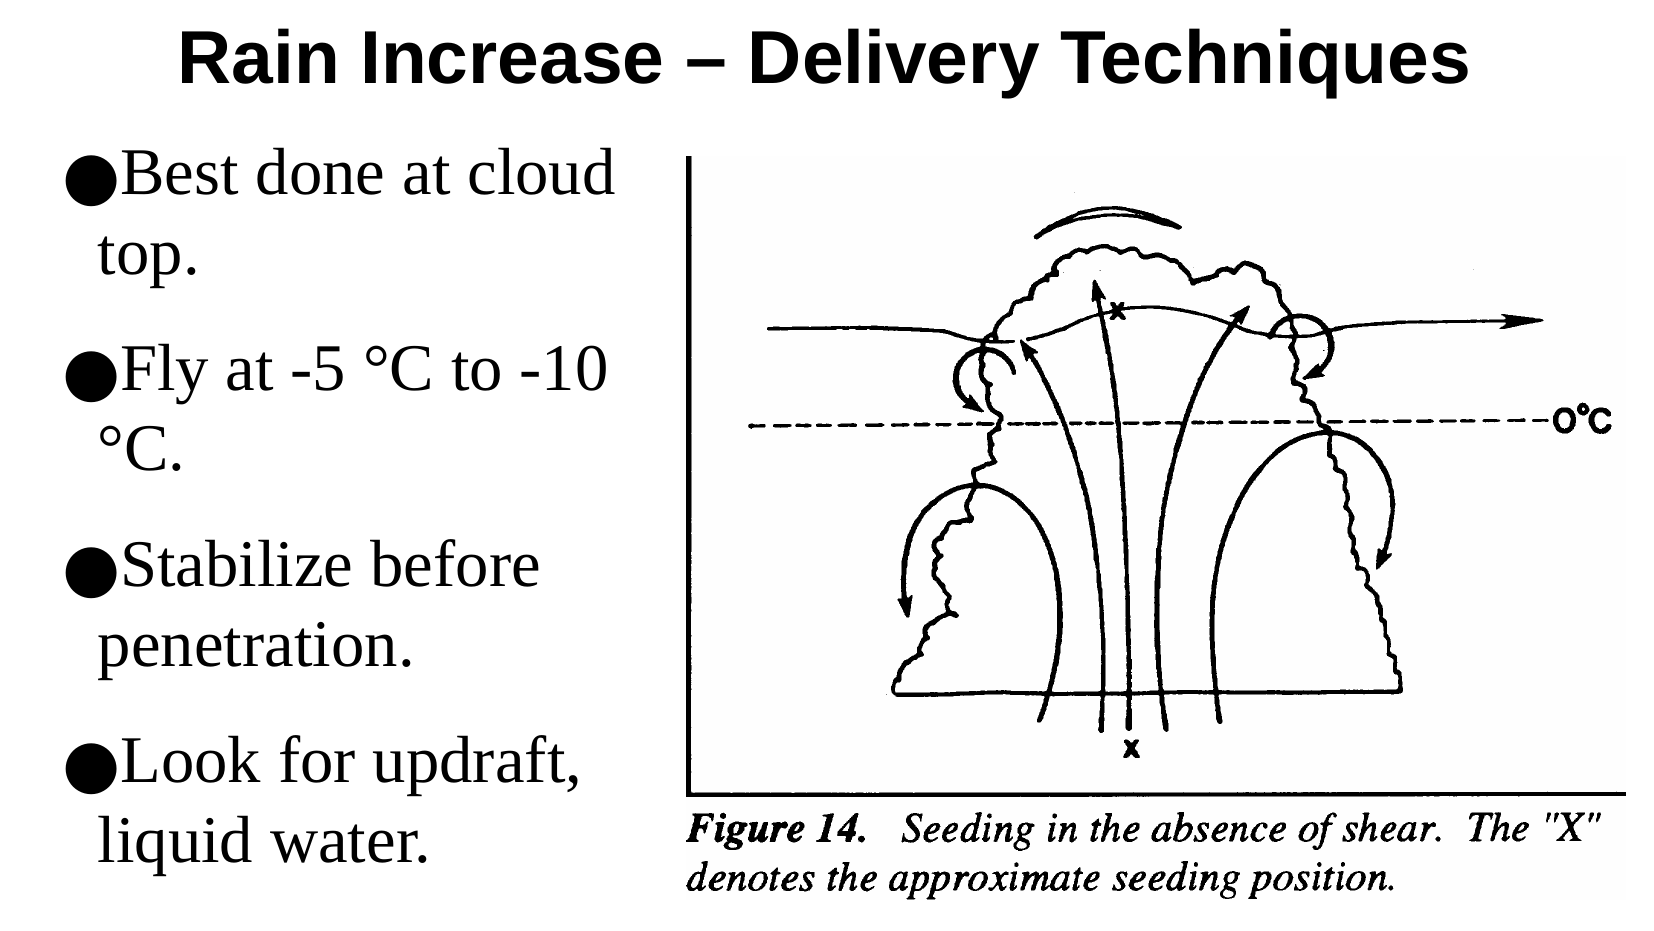

Rain Increase – Delivery Techniques
Best done at cloud top.
Fly at -5 °C to -10 °C.
Stabilize before penetration.
Look for updraft, liquid water.